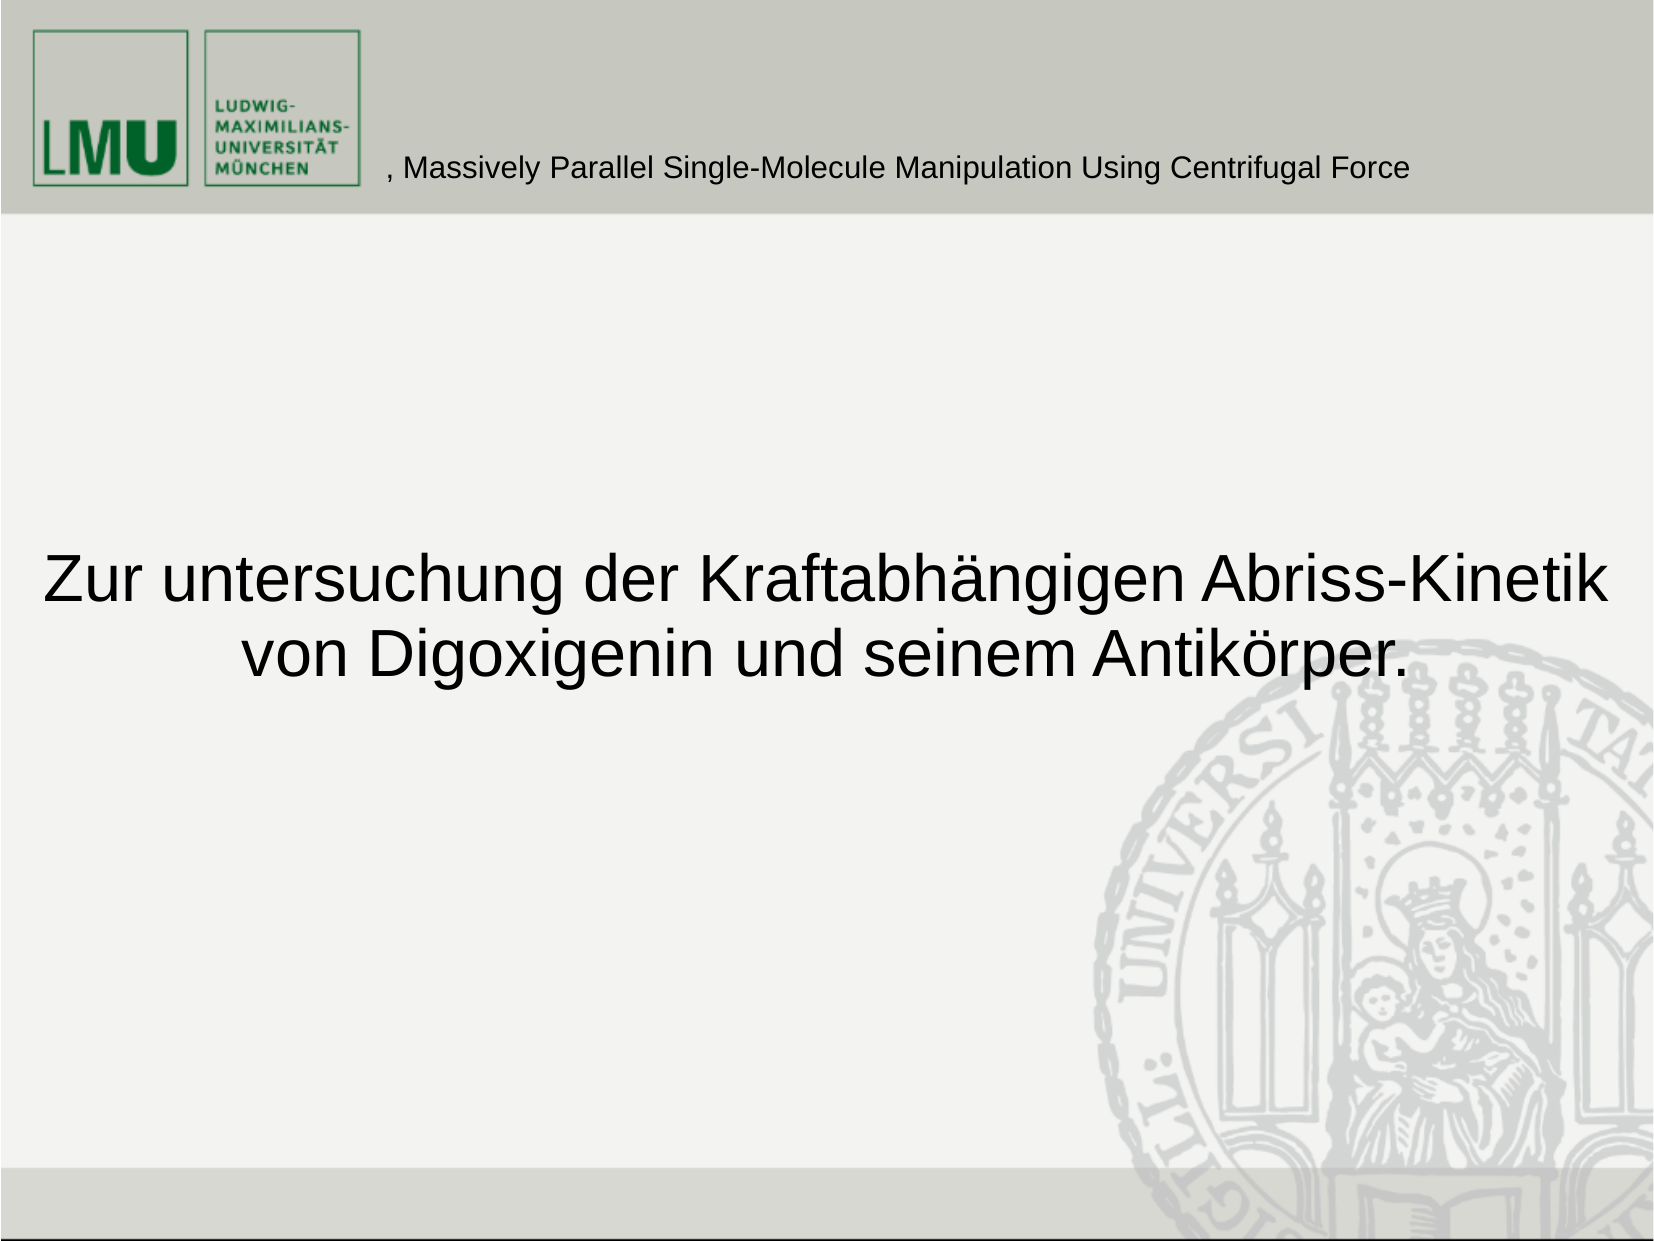

, Massively Parallel Single-Molecule Manipulation Using Centrifugal Force
Zur untersuchung der Kraftabhängigen Abriss-Kinetik von Digoxigenin und seinem Antikörper.
#